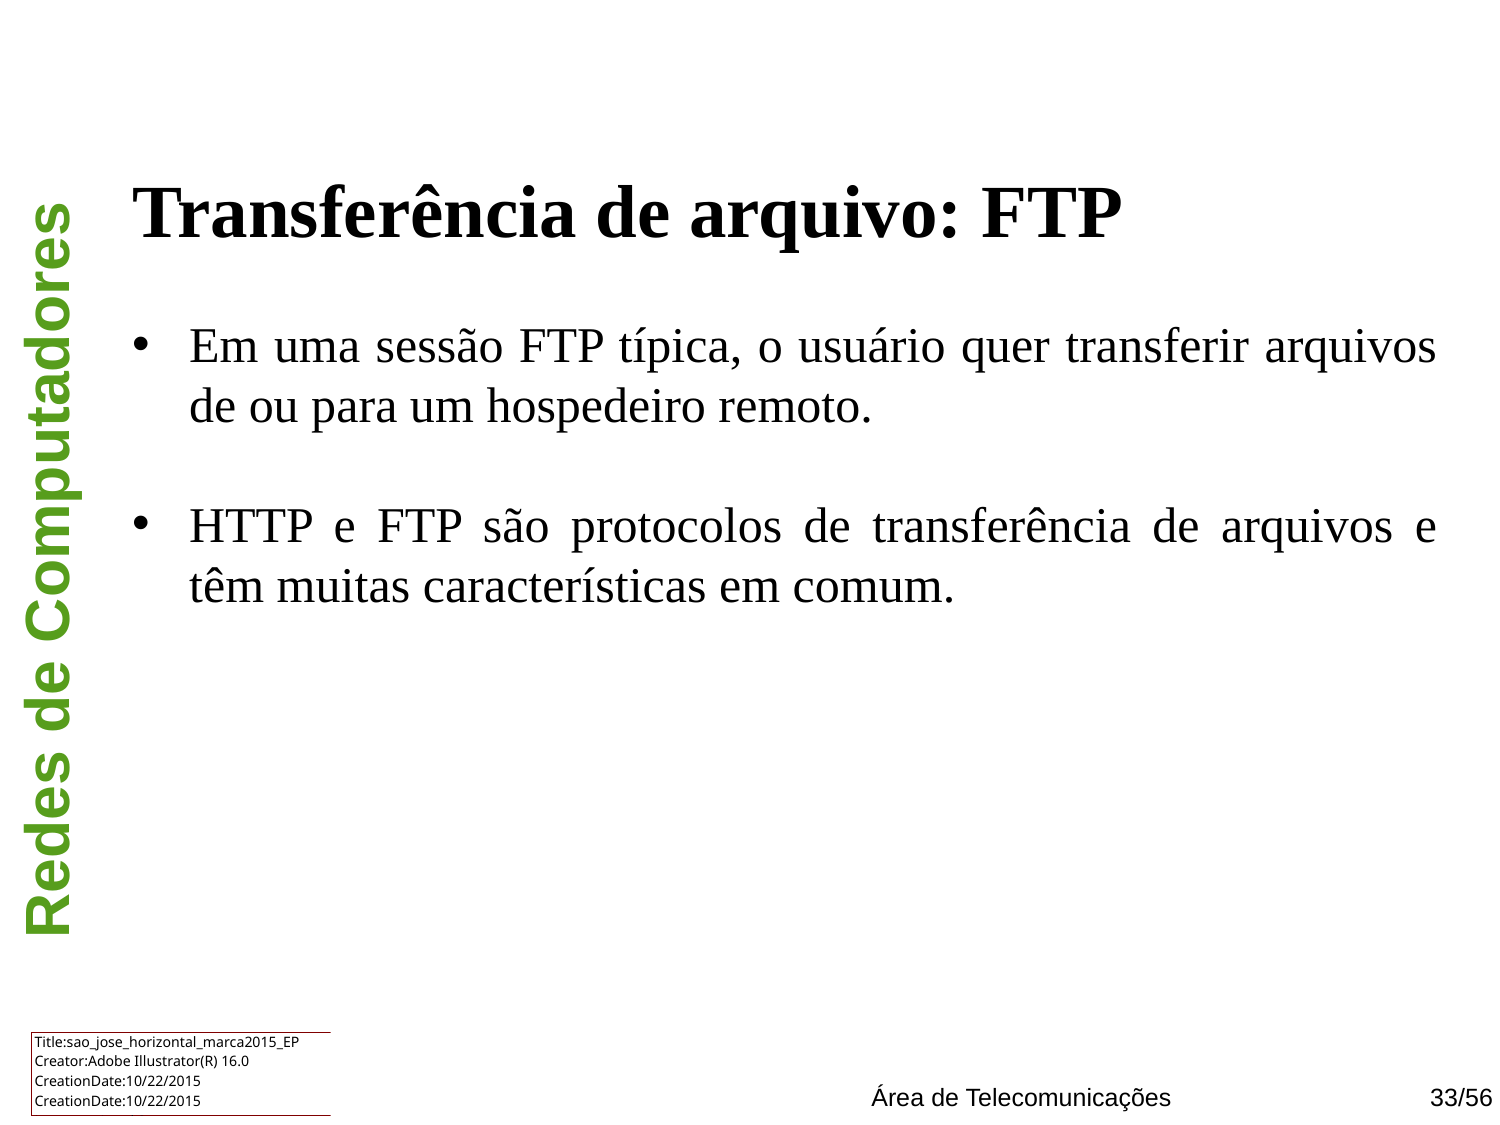

Transferência de arquivo: FTP
Em uma sessão FTP típica, o usuário quer transferir arquivos de ou para um hospedeiro remoto.
HTTP e FTP são protocolos de transferência de arquivos e têm muitas características em comum.